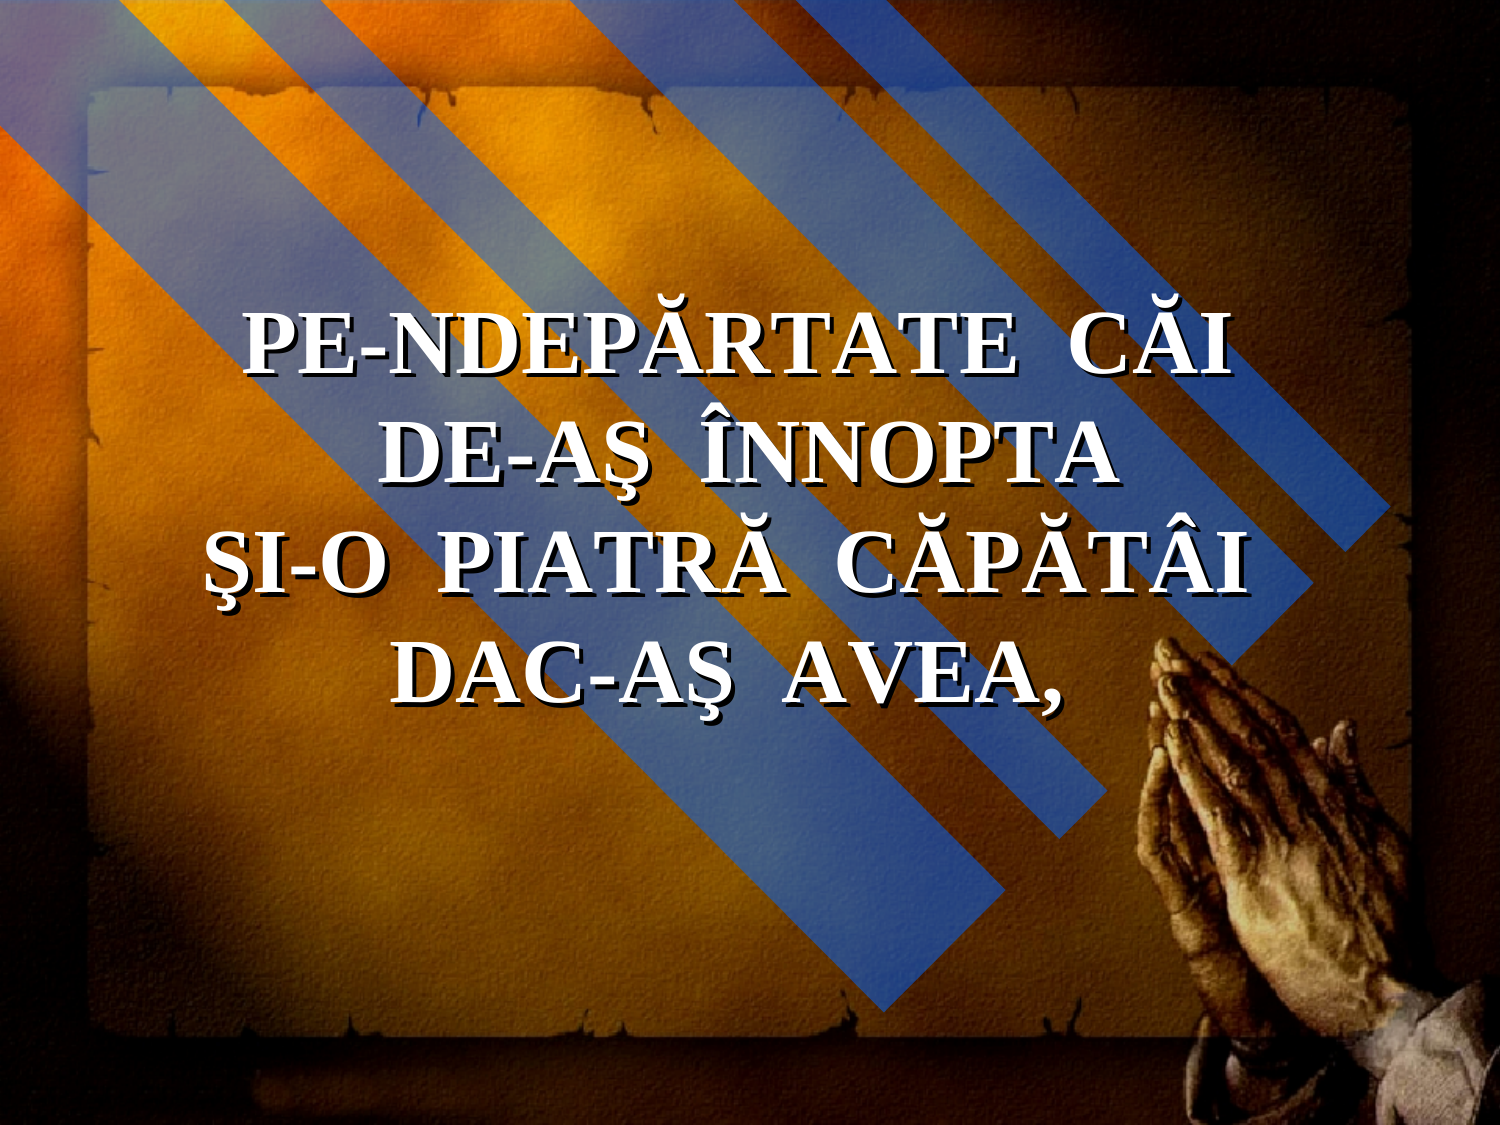

# PE-NDEPĂRTATE CĂI DE-AŞ ÎNNOPTA ŞI-O PIATRĂ CĂPĂTÂI DAC-AŞ AVEA,